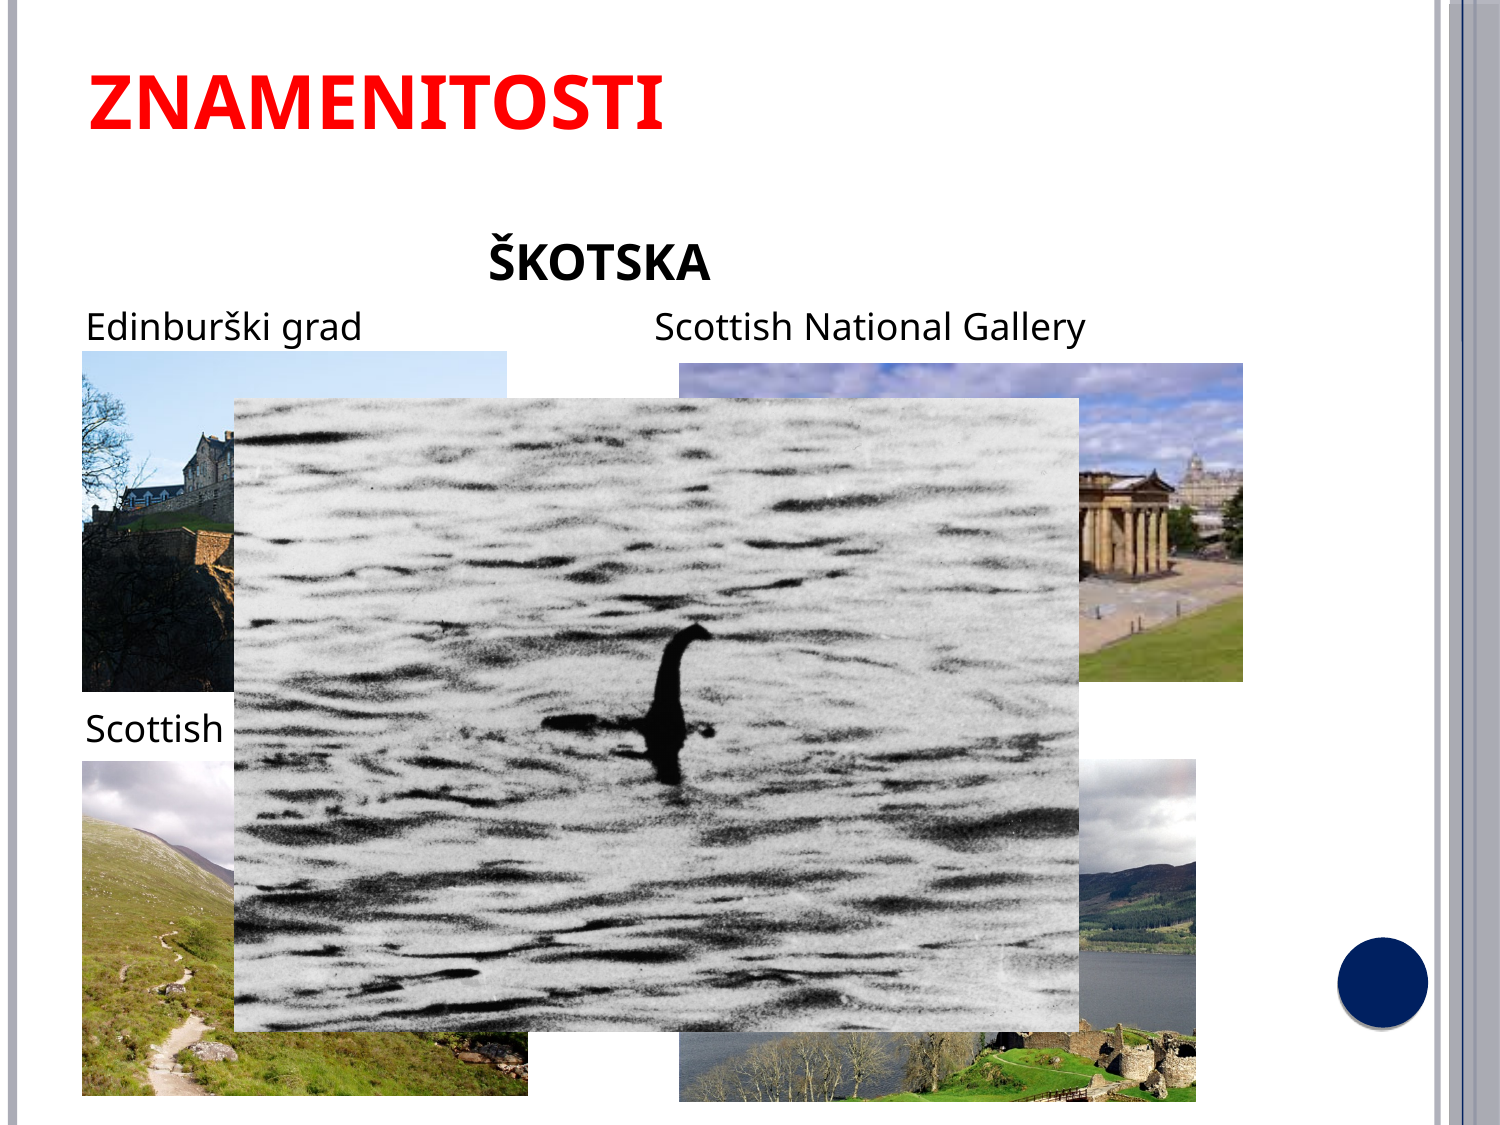

# znamenitosti
 ŠKOTSKA
Edinburški grad Scottish National Gallery
Scottish Highlands Loch Ness